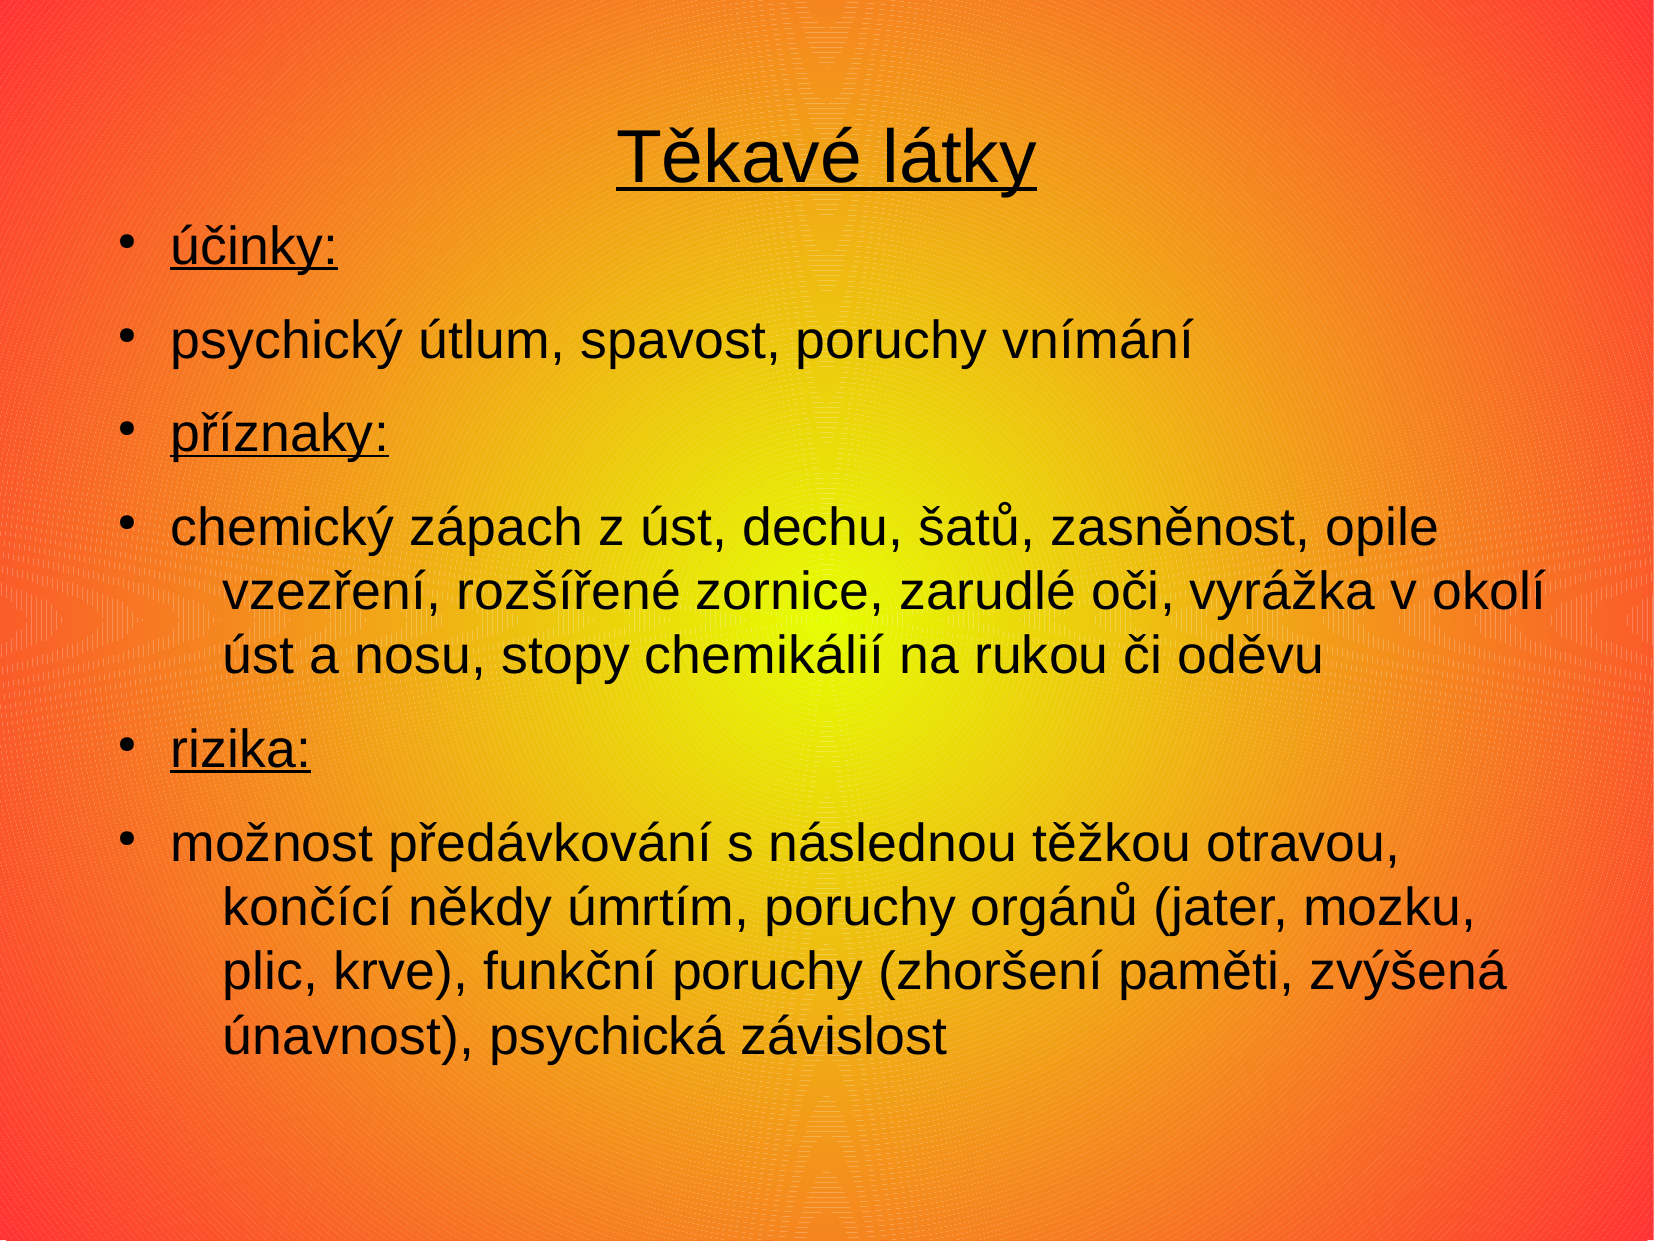

# Těkavé látky
účinky:
psychický útlum, spavost, poruchy vnímání
příznaky:
chemický zápach z úst, dechu, šatů, zasněnost, opile vzezření, rozšířené zornice, zarudlé oči, vyrážka v okolí úst a nosu, stopy chemikálií na rukou či oděvu
rizika:
možnost předávkování s následnou těžkou otravou, končící někdy úmrtím, poruchy orgánů (jater, mozku, plic, krve), funkční poruchy (zhoršení paměti, zvýšená únavnost), psychická závislost